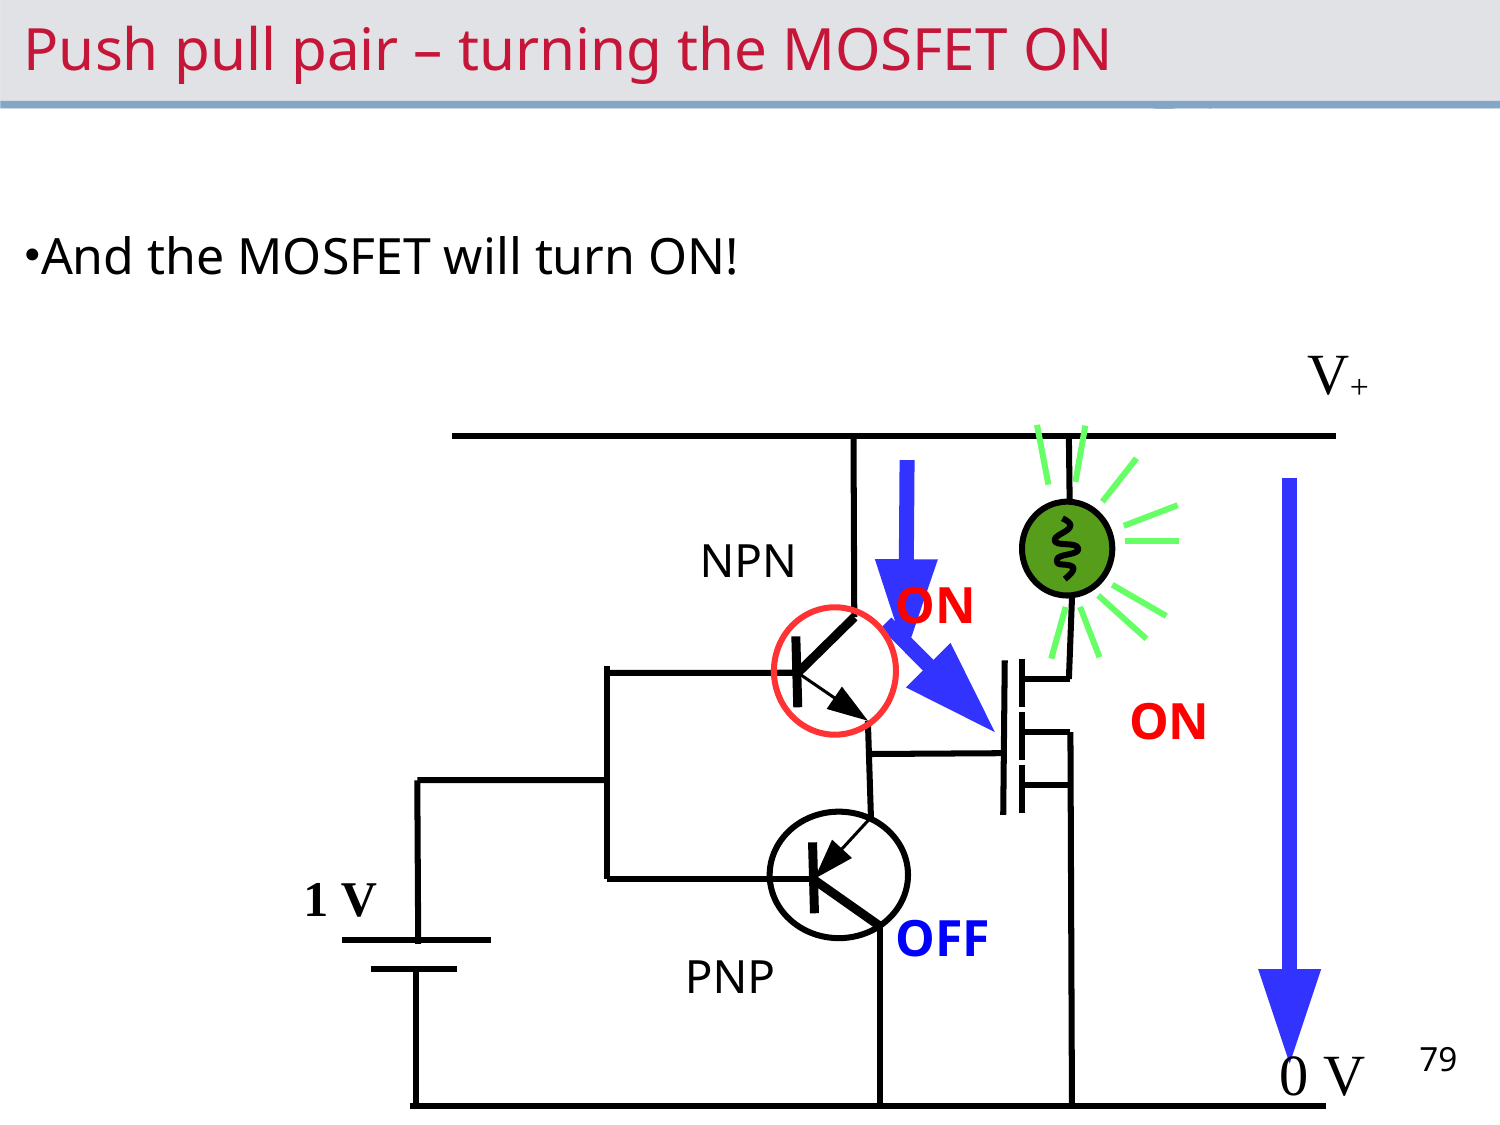

# Push pull pair – turning the MOSFET ON
And the MOSFET will turn ON!
V+
NPN
ON
ON
1 V
OFF
PNP
0 V